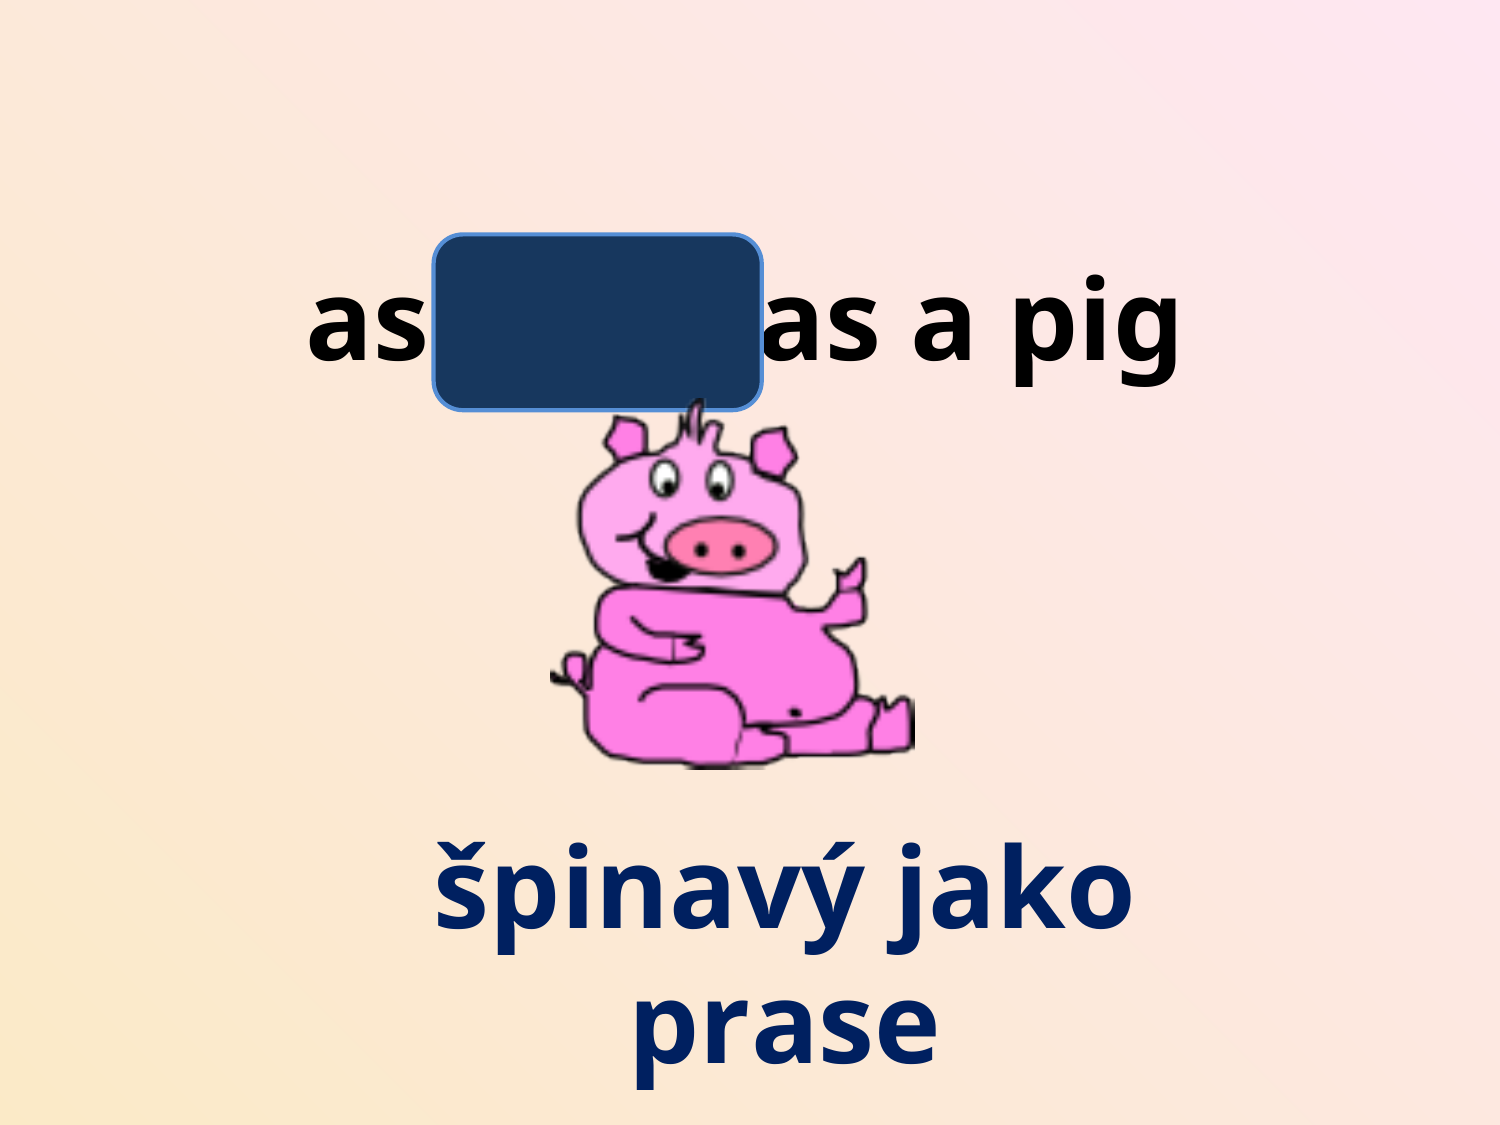

# as dirty as a pig
špinavý jako prase